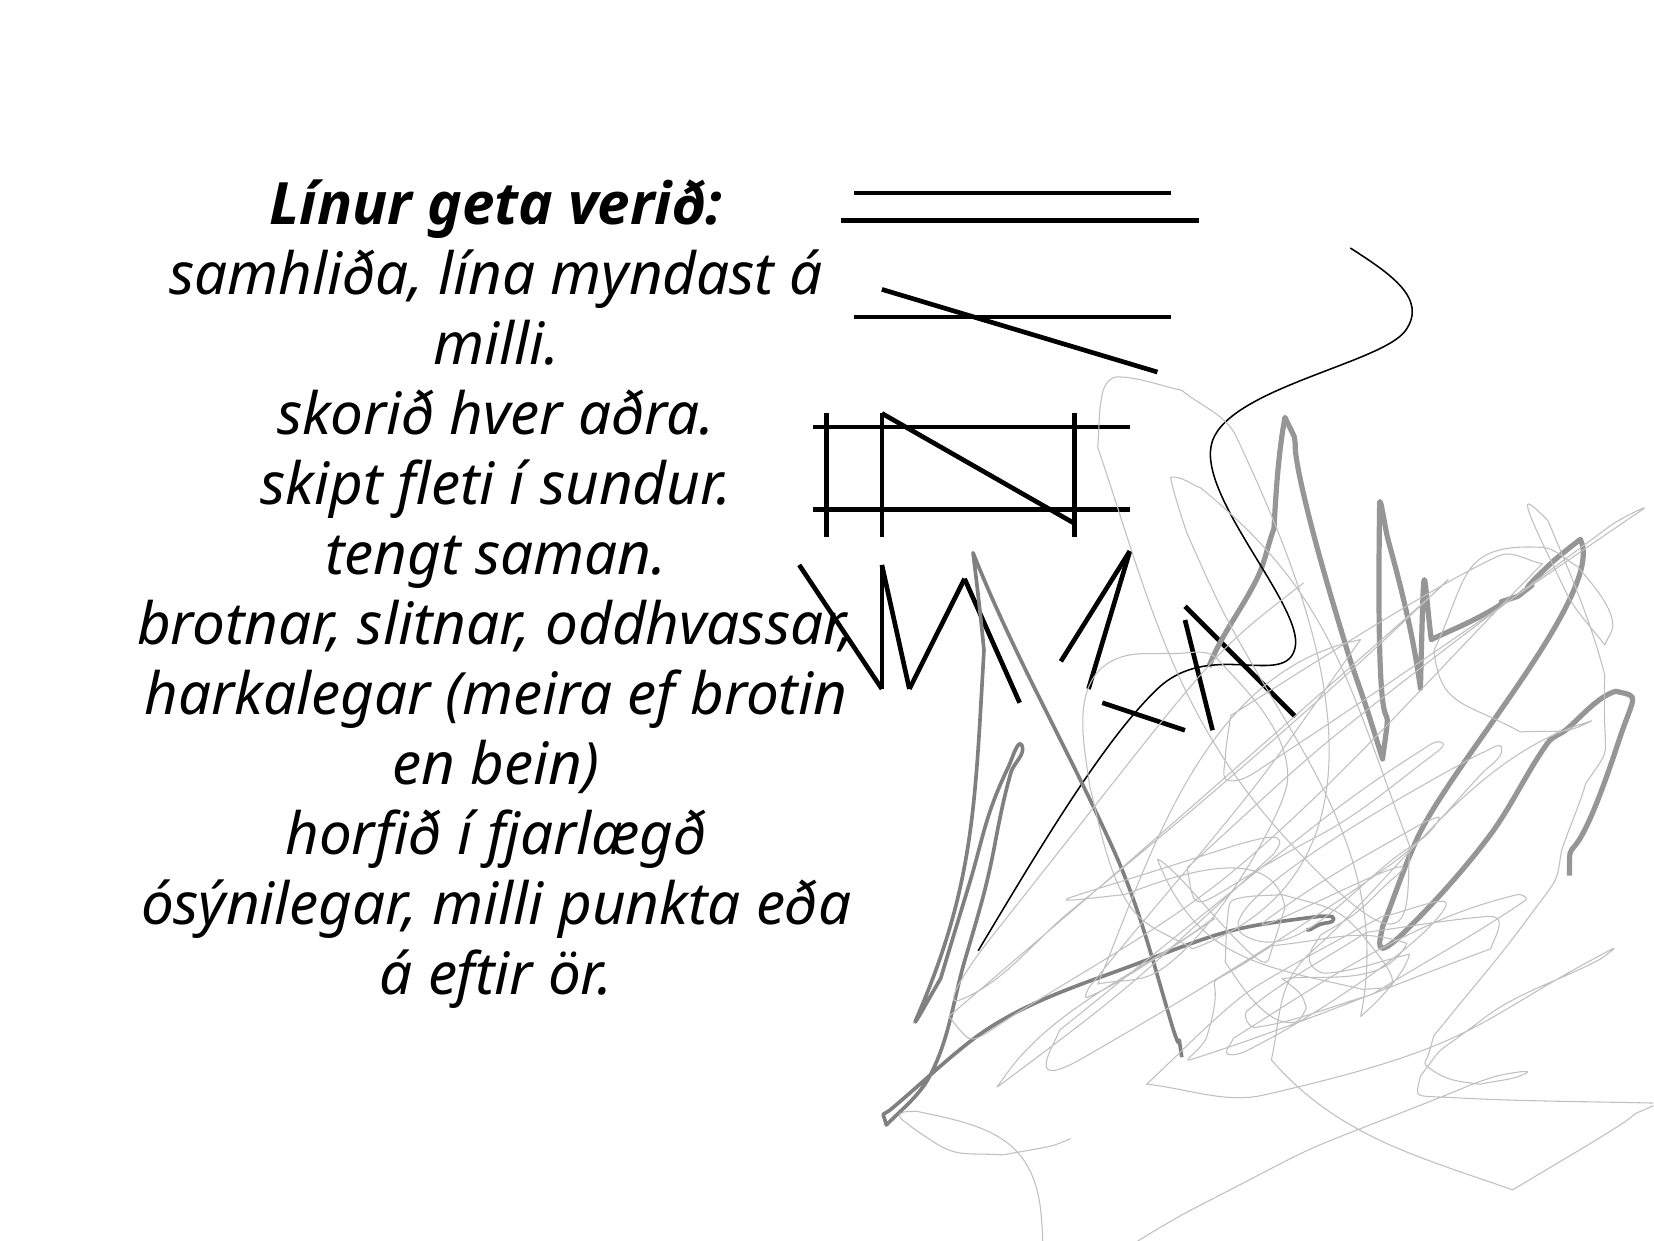

# Línur geta verið: samhliða, lína myndast á milli. skorið hver aðra. skipt fleti í sundur. tengt saman. brotnar, slitnar, oddhvassar, harkalegar (meira ef brotin en bein) horfið í fjarlægð ósýnilegar, milli punkta eða á eftir ör.